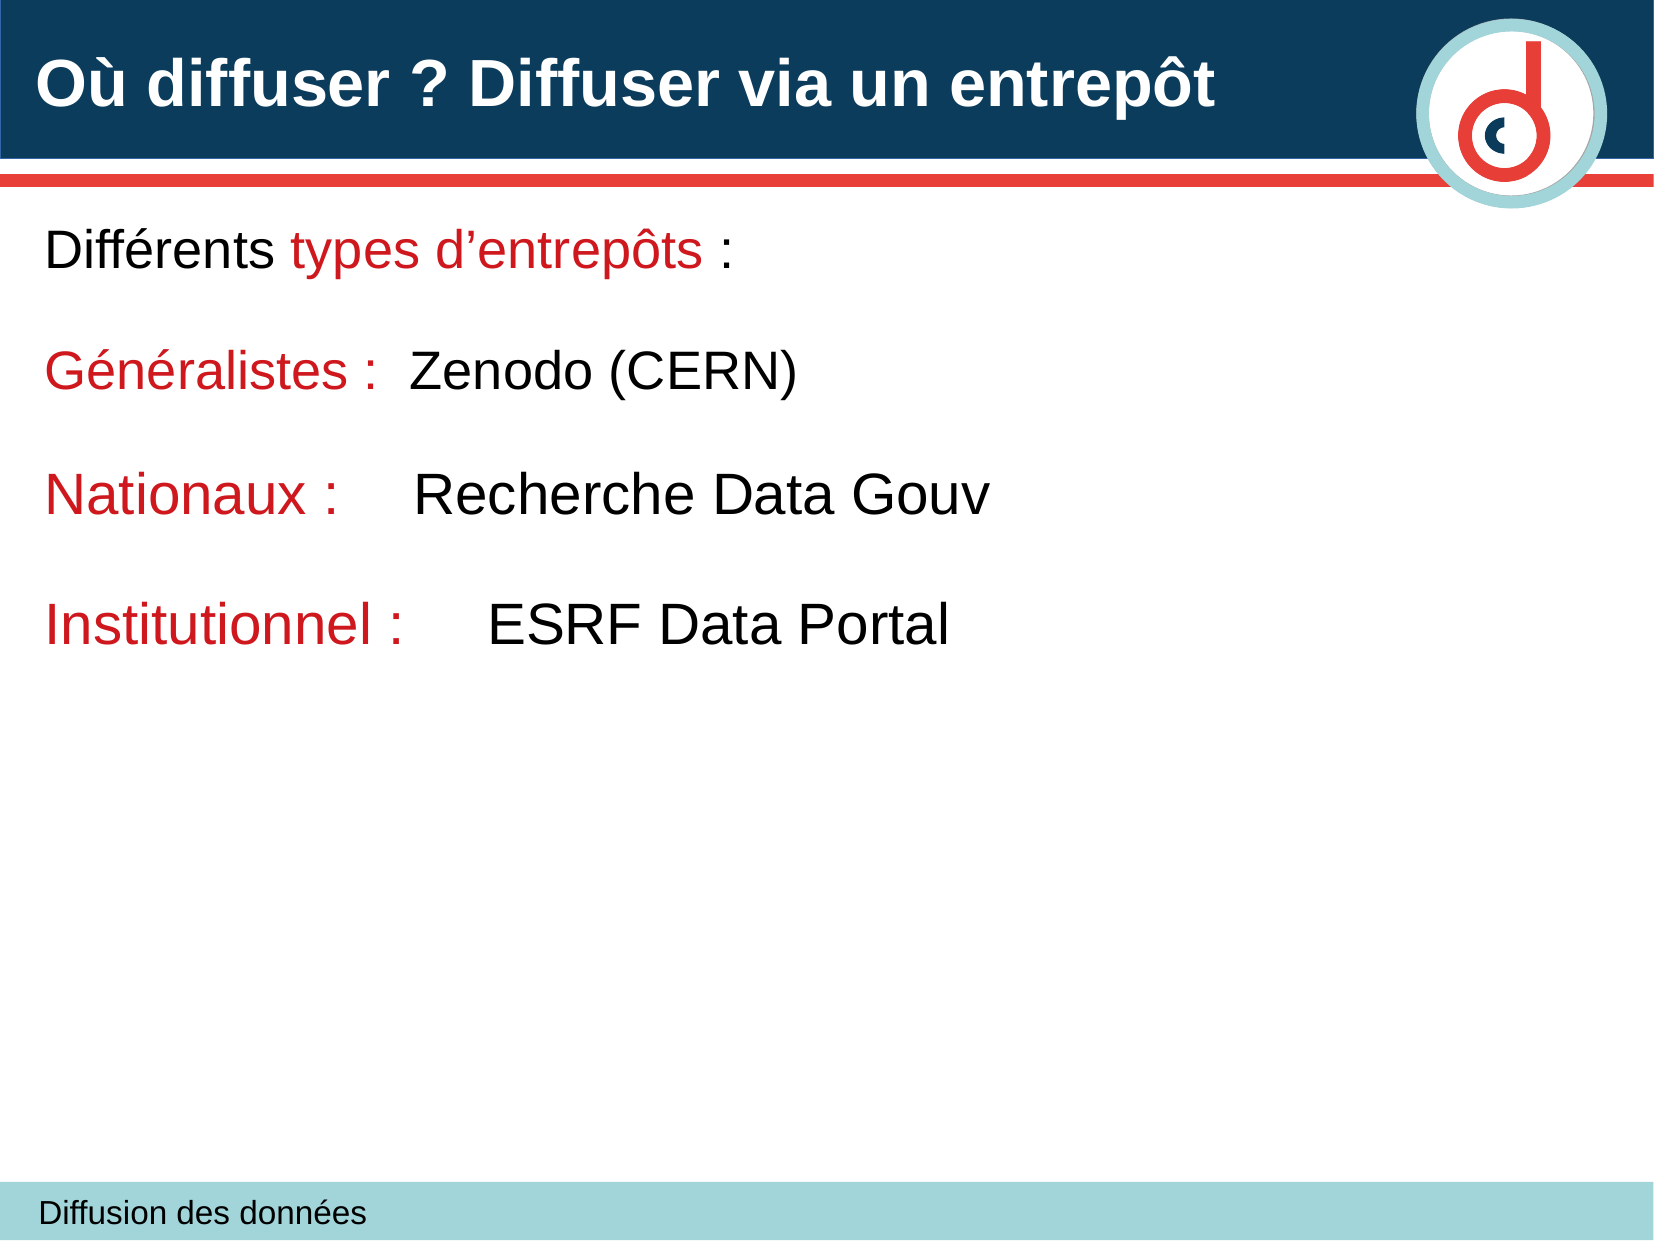

# Où diffuser ? Diffuser via un entrepôt
Différents types d’entrepôts :
Généralistes : Zenodo (CERN)
Nationaux : 	Recherche Data Gouv
Institutionnel : 	ESRF Data Portal
Diffusion des données